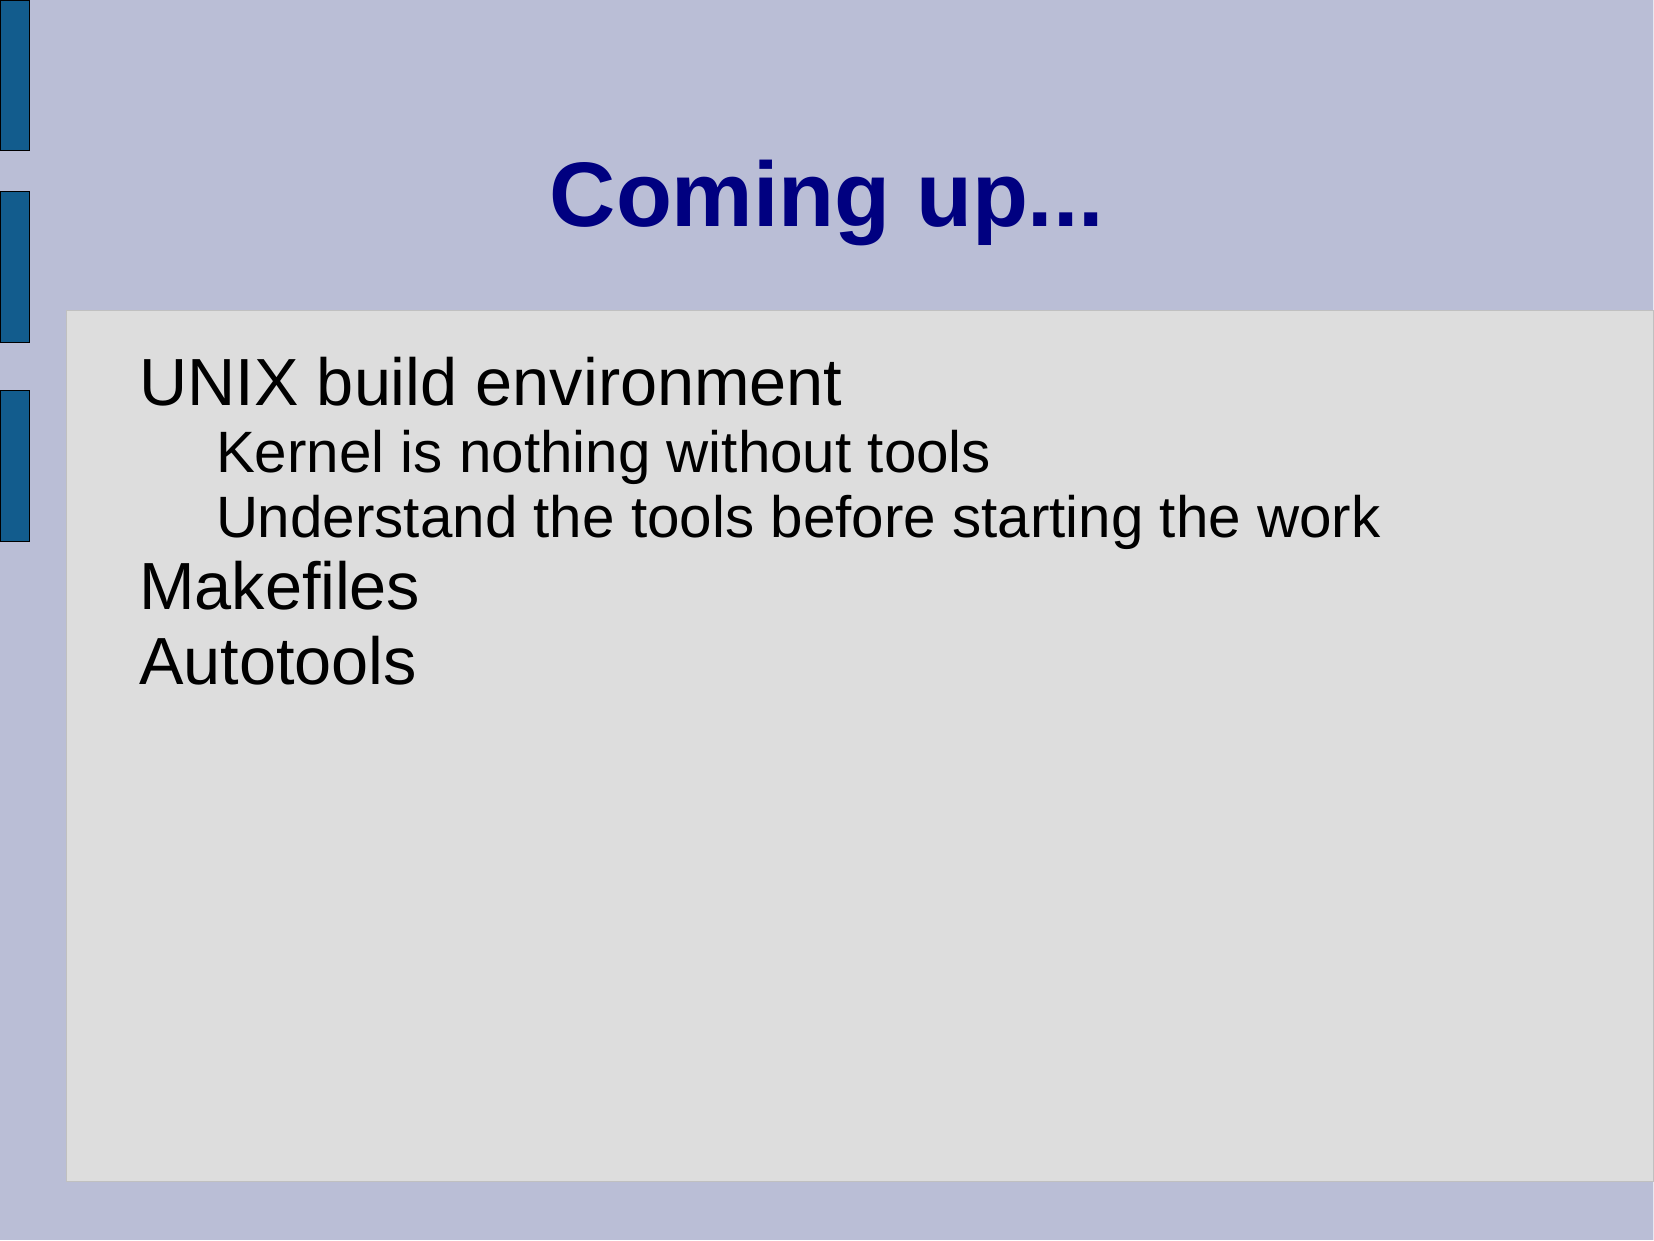

# Coming up...
UNIX build environment
Kernel is nothing without tools
Understand the tools before starting the work
Makefiles
Autotools